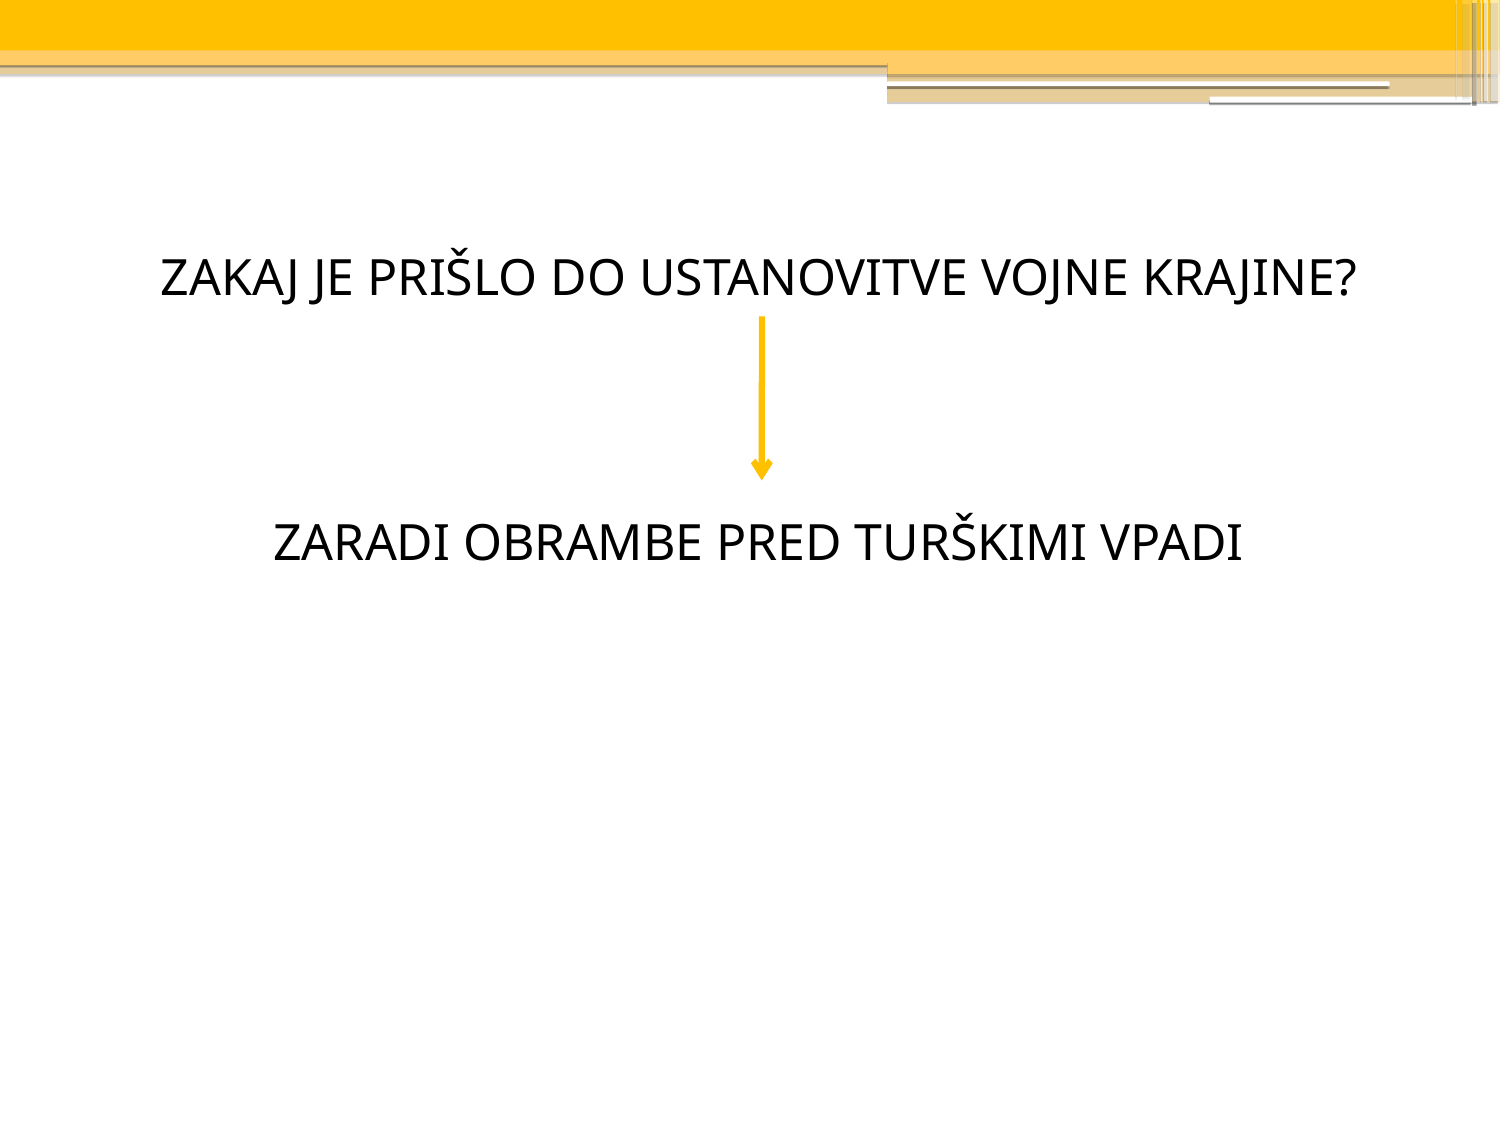

ZAKAJ JE PRIŠLO DO USTANOVITVE VOJNE KRAJINE?
ZARADI OBRAMBE PRED TURŠKIMI VPADI
#